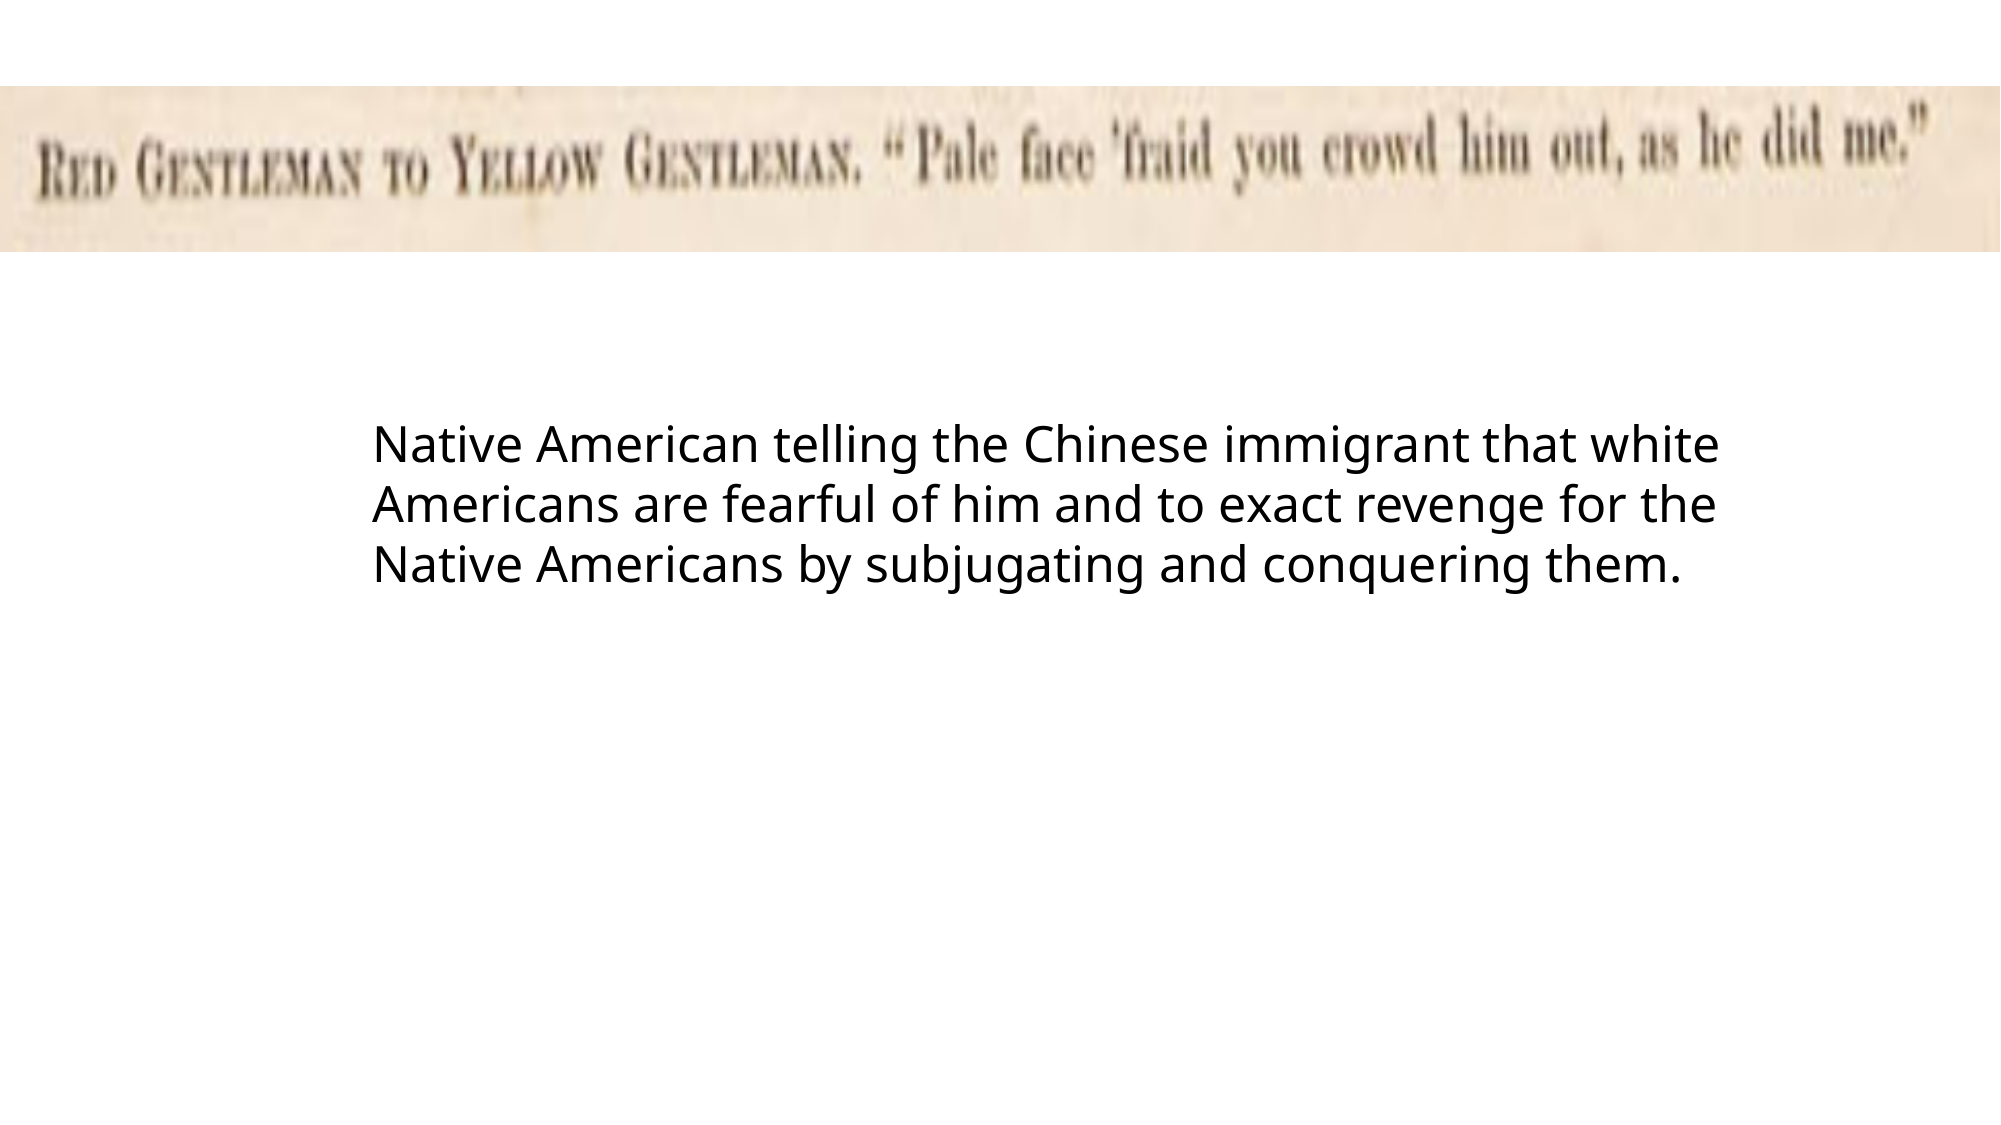

Native American telling the Chinese immigrant that white Americans are fearful of him and to exact revenge for the Native Americans by subjugating and conquering them.